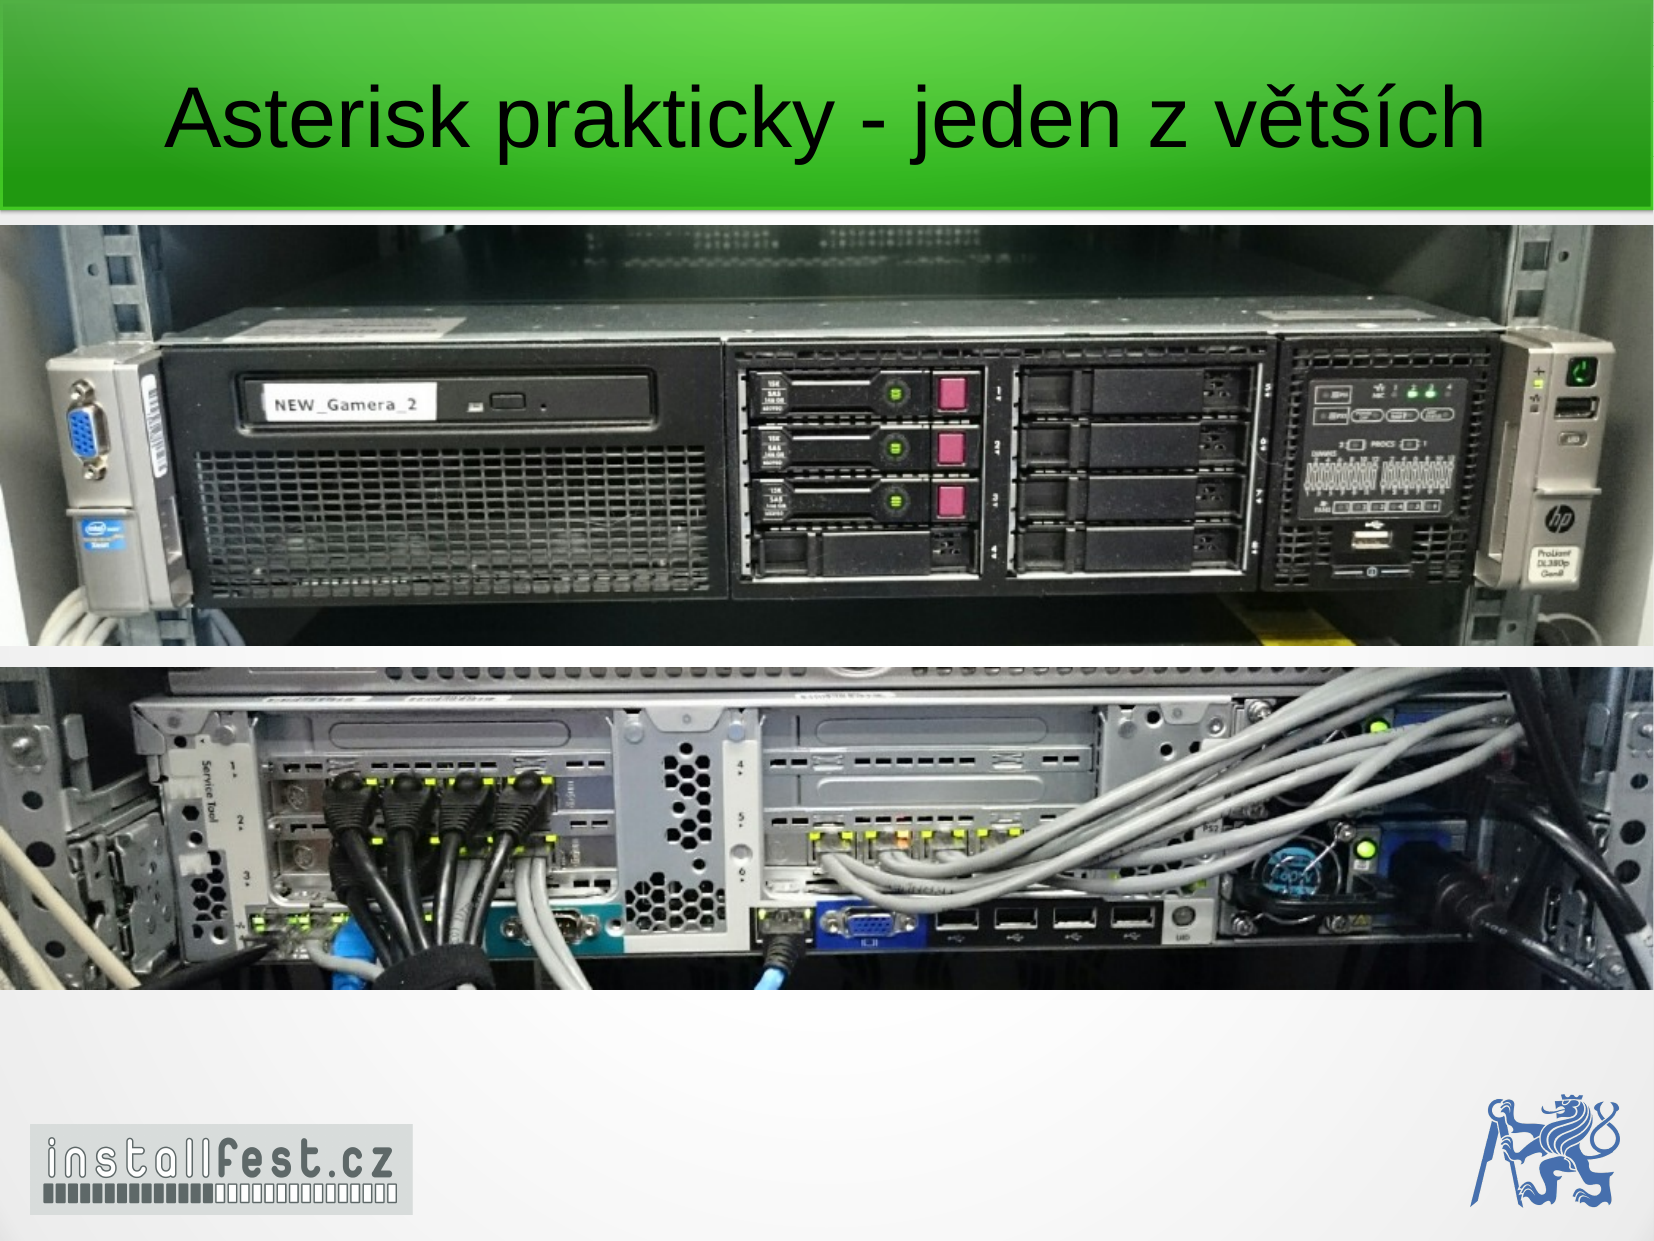

# Asterisk prakticky - jeden z větších